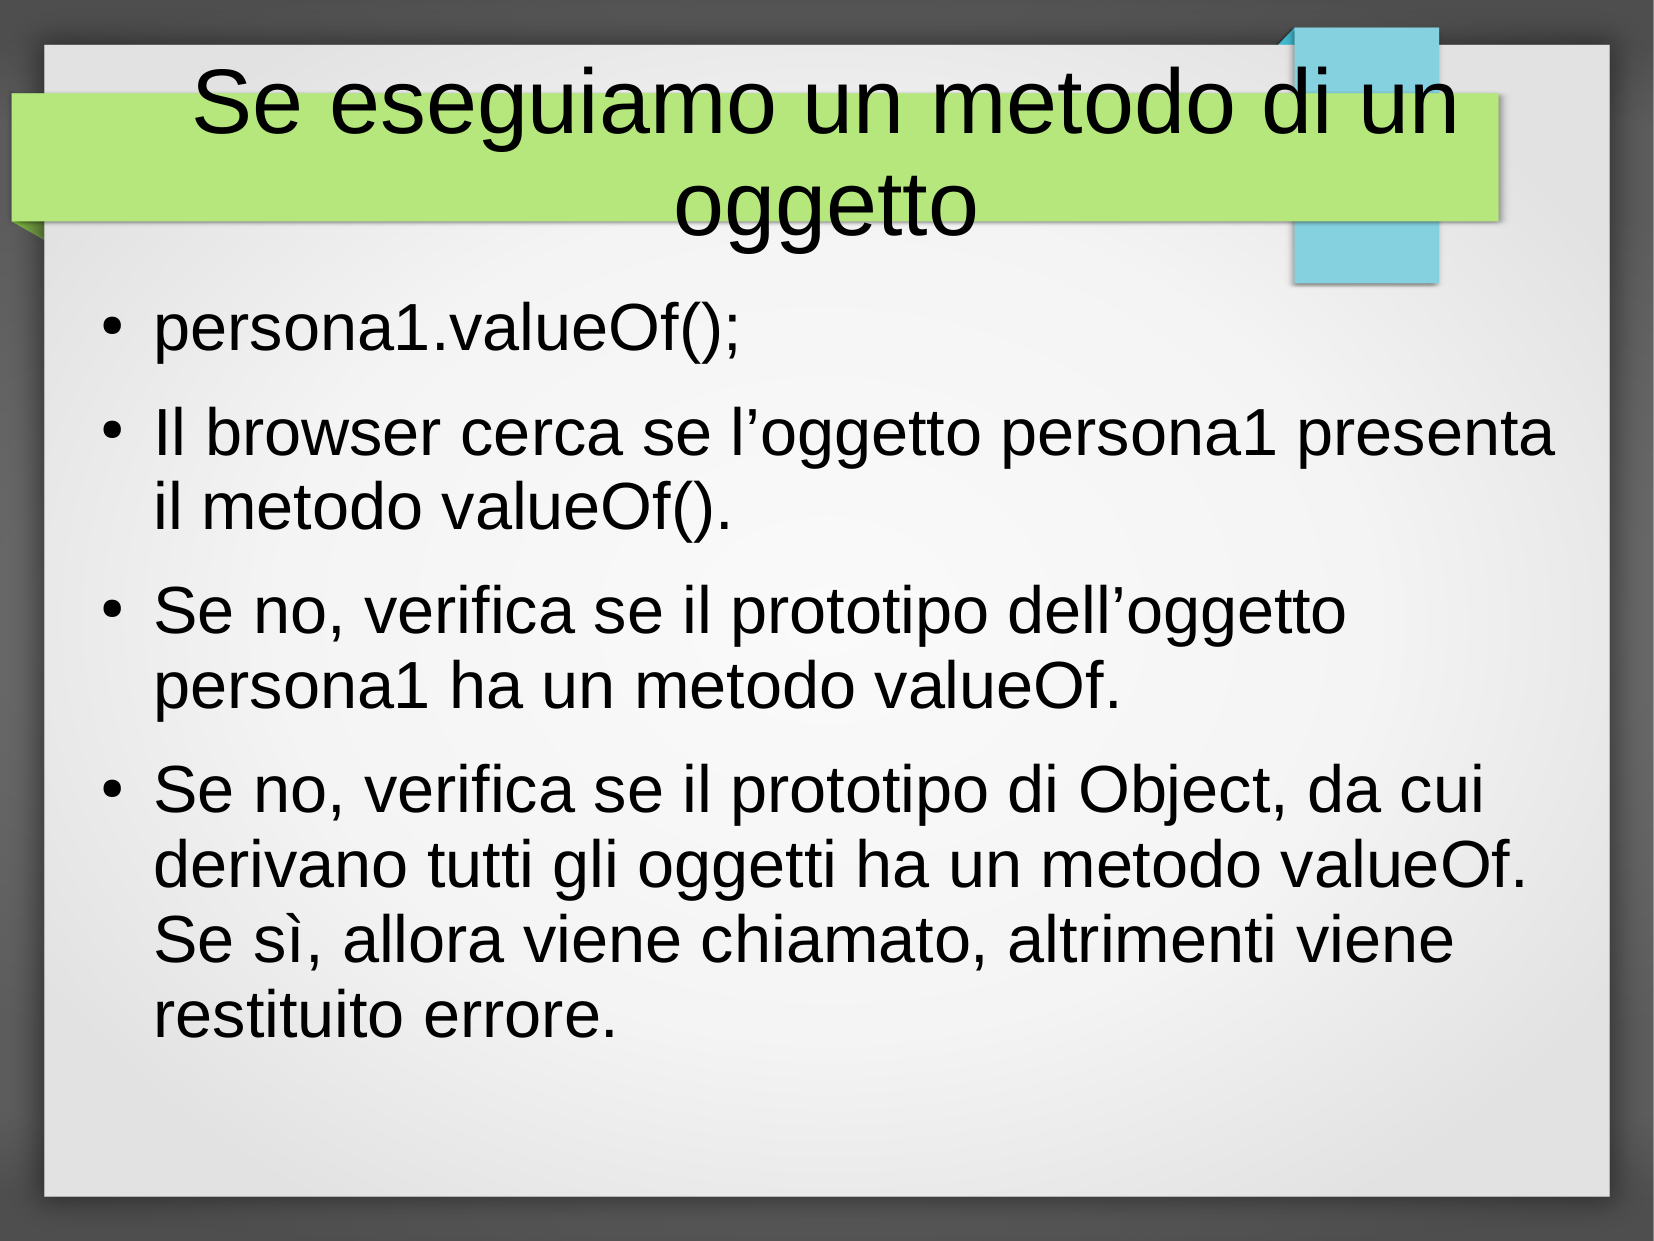

# Se eseguiamo un metodo di un oggetto
persona1.valueOf();
Il browser cerca se l’oggetto persona1 presenta il metodo valueOf().
Se no, verifica se il prototipo dell’oggetto persona1 ha un metodo valueOf.
Se no, verifica se il prototipo di Object, da cui derivano tutti gli oggetti ha un metodo valueOf. Se sì, allora viene chiamato, altrimenti viene restituito errore.